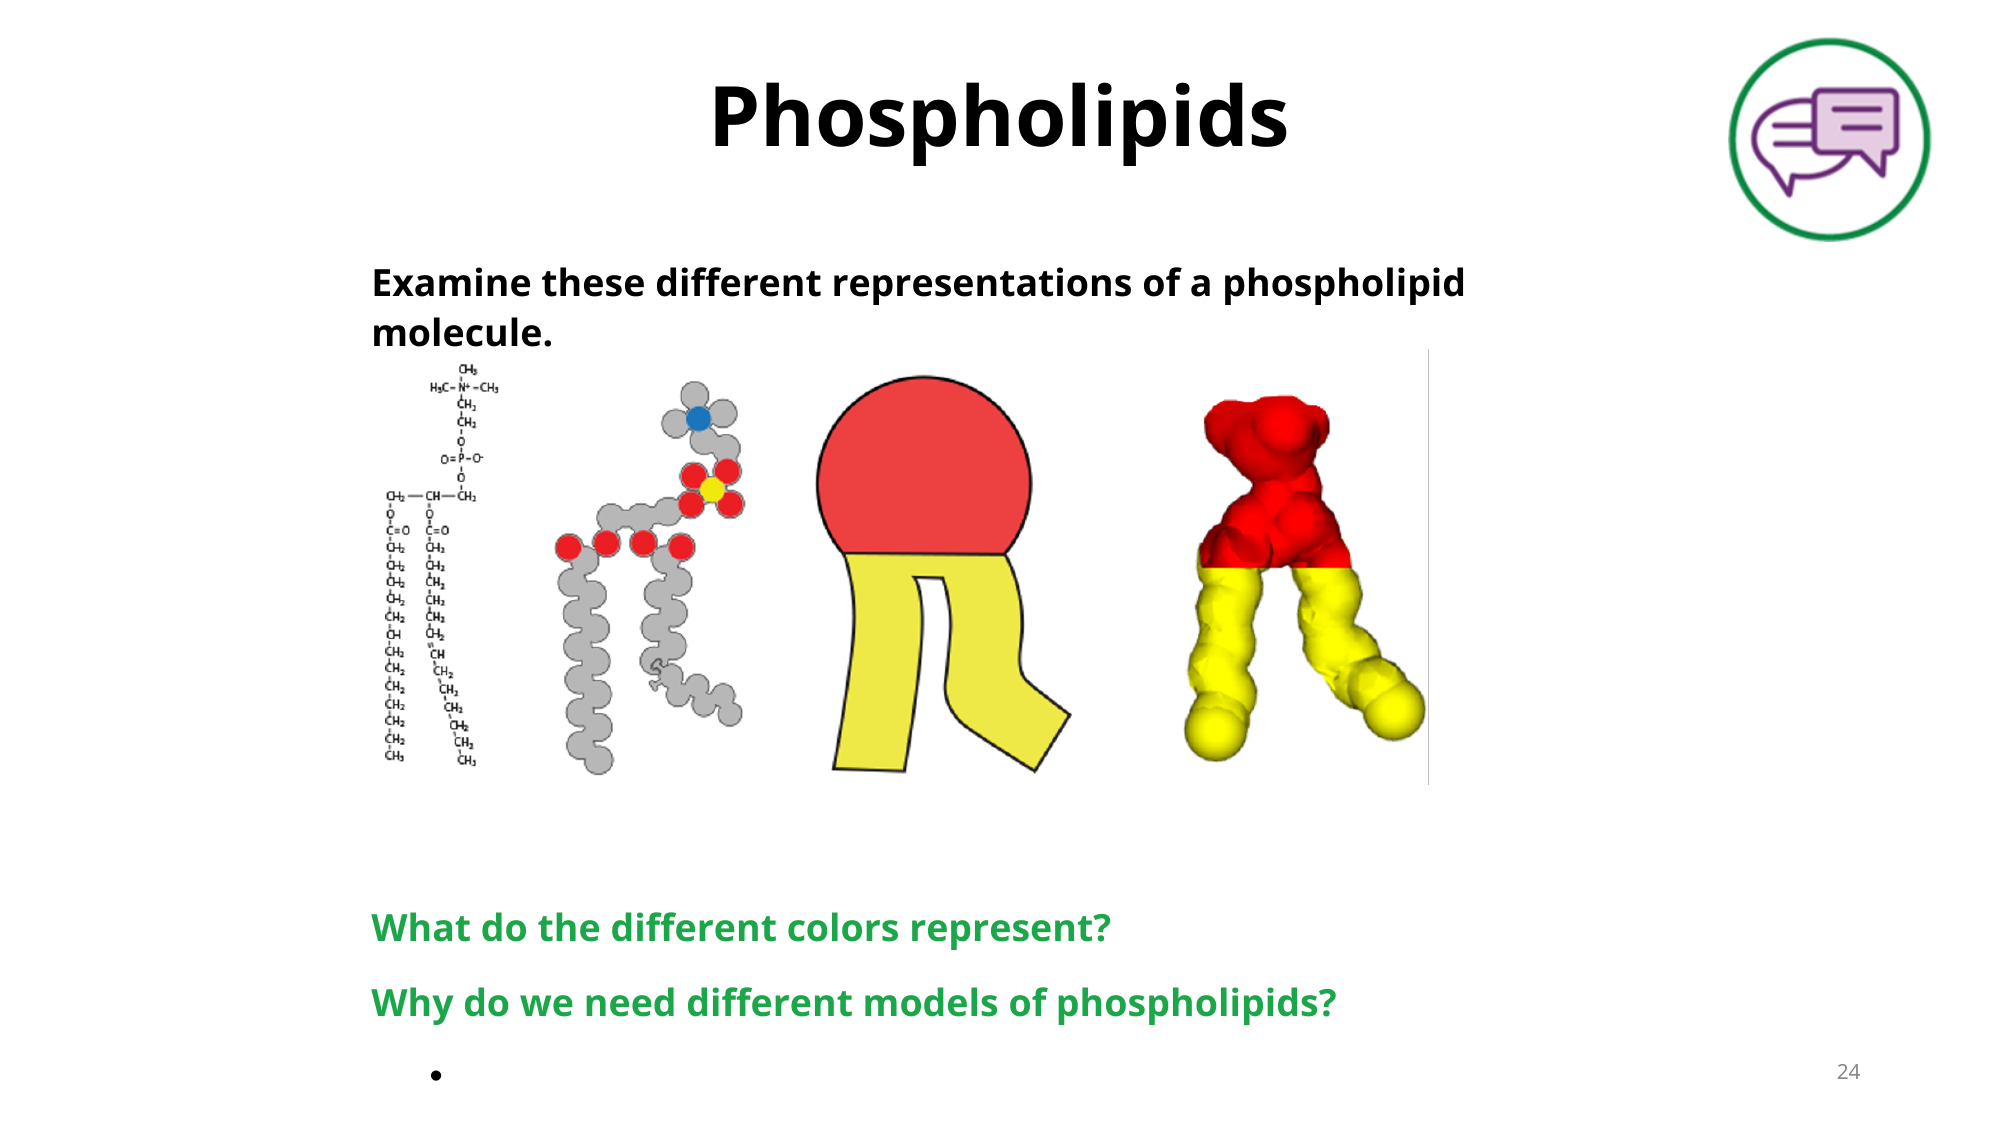

Phospholipids
Examine these different representations of a phospholipid molecule.
What do the different colors represent?
Why do we need different models of phospholipids?